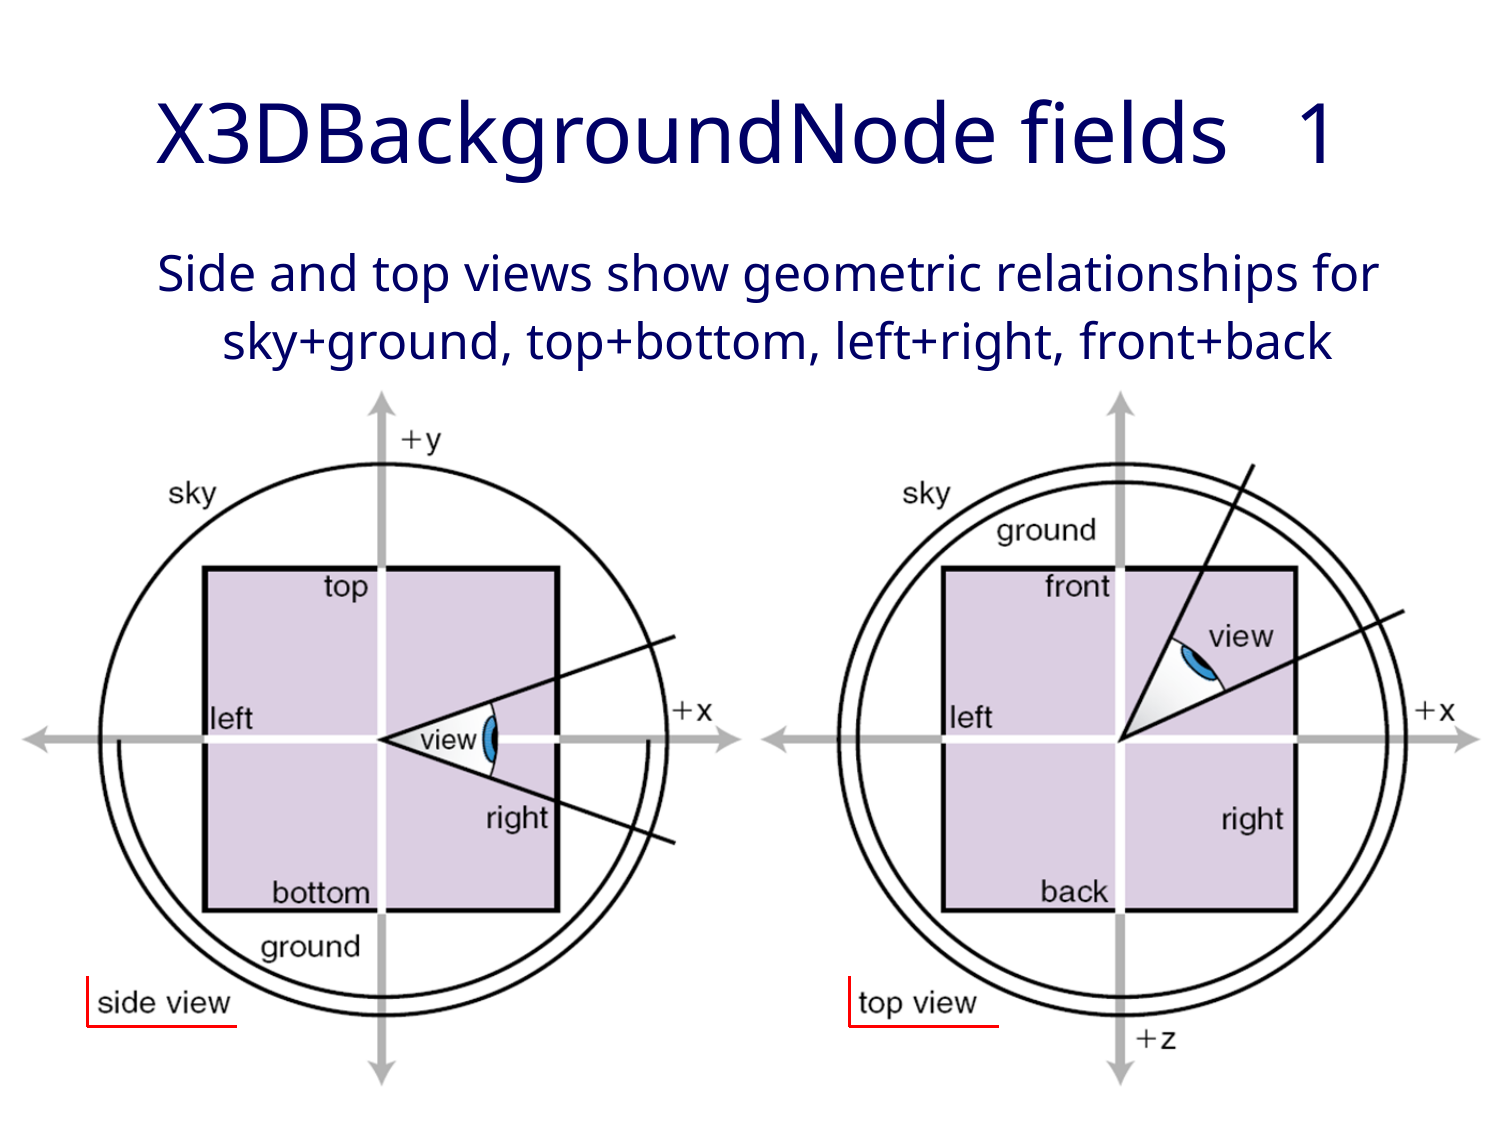

# X3DBackgroundNode fields 1
 Side and top views show geometric relationships for sky+ground, top+bottom, left+right, front+back